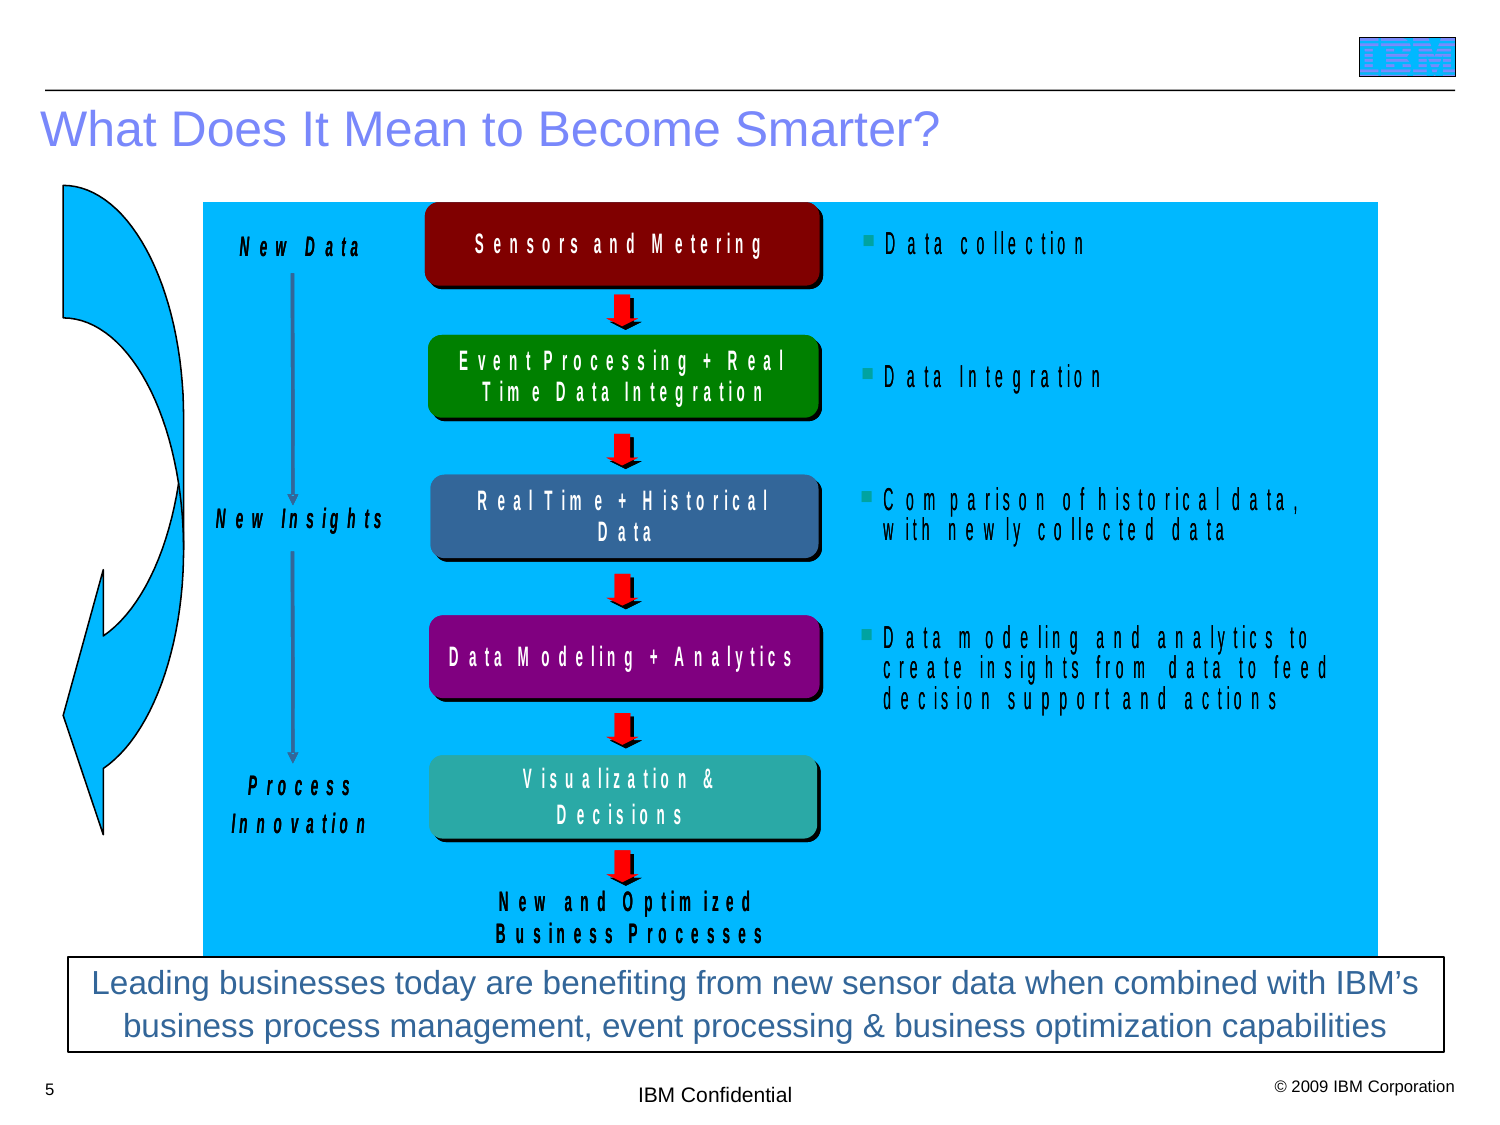

What Does It Mean to Become Smarter?
Leading businesses today are benefiting from new sensor data when combined with IBM’s
business process management, event processing & business optimization capabilities
5